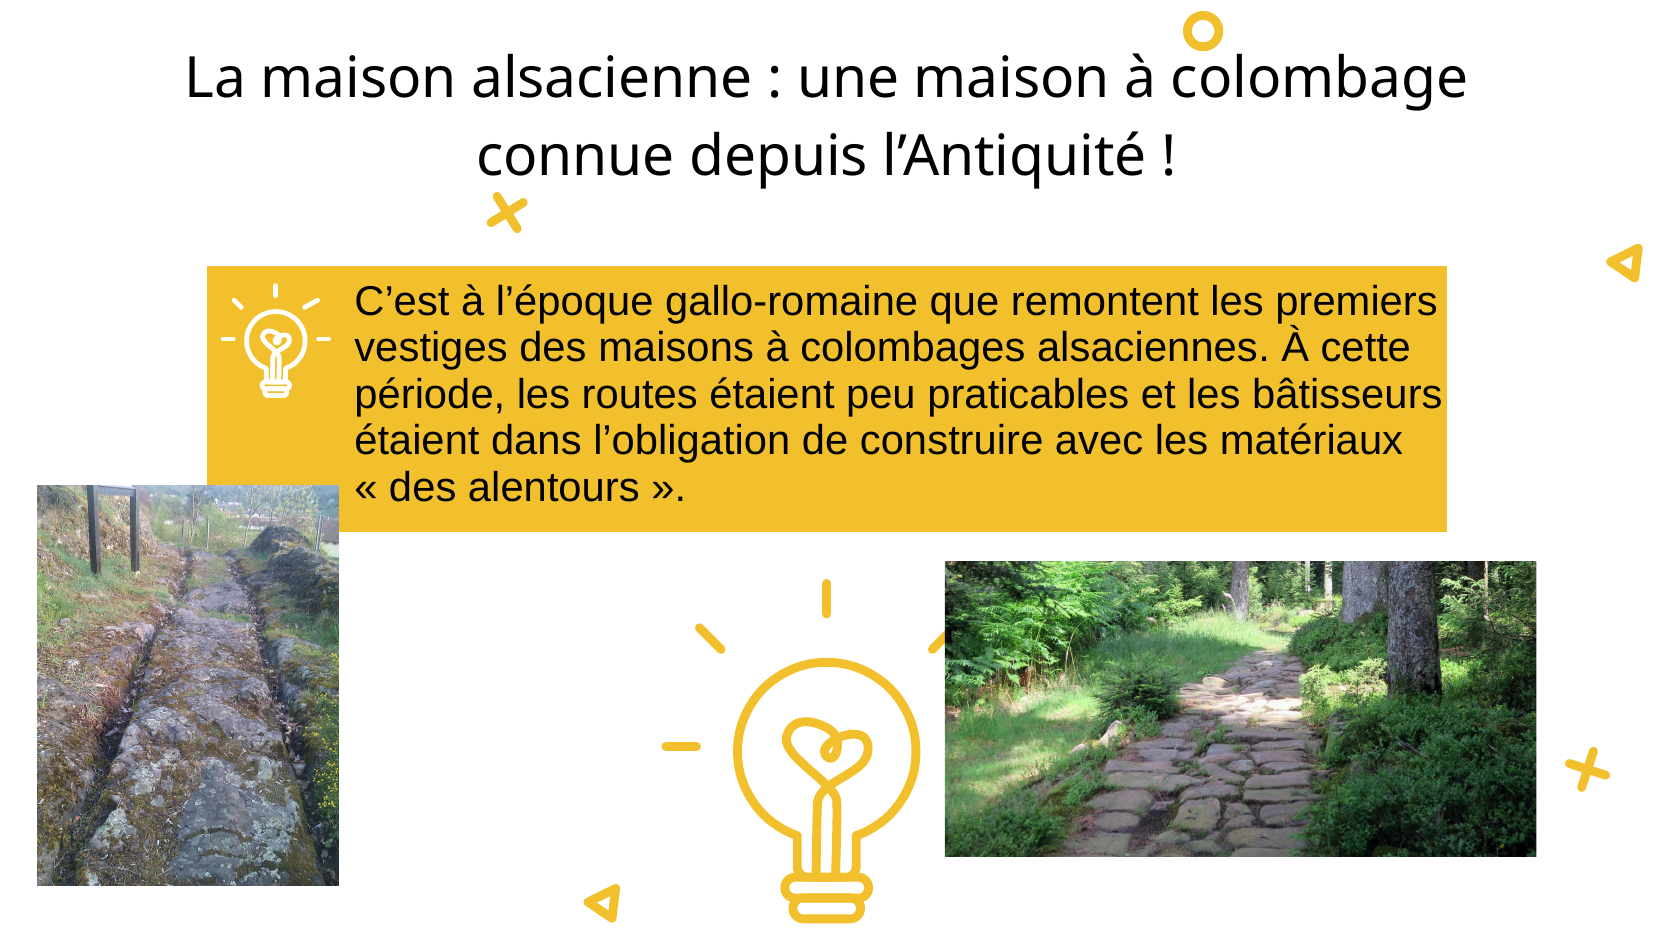

# La maison alsacienne : une maison à colombage connue depuis l’Antiquité !
C’est à l’époque gallo-romaine que remontent les premiers vestiges des maisons à colombages alsaciennes. À cette période, les routes étaient peu praticables et les bâtisseurs étaient dans l’obligation de construire avec les matériaux « des alentours ».